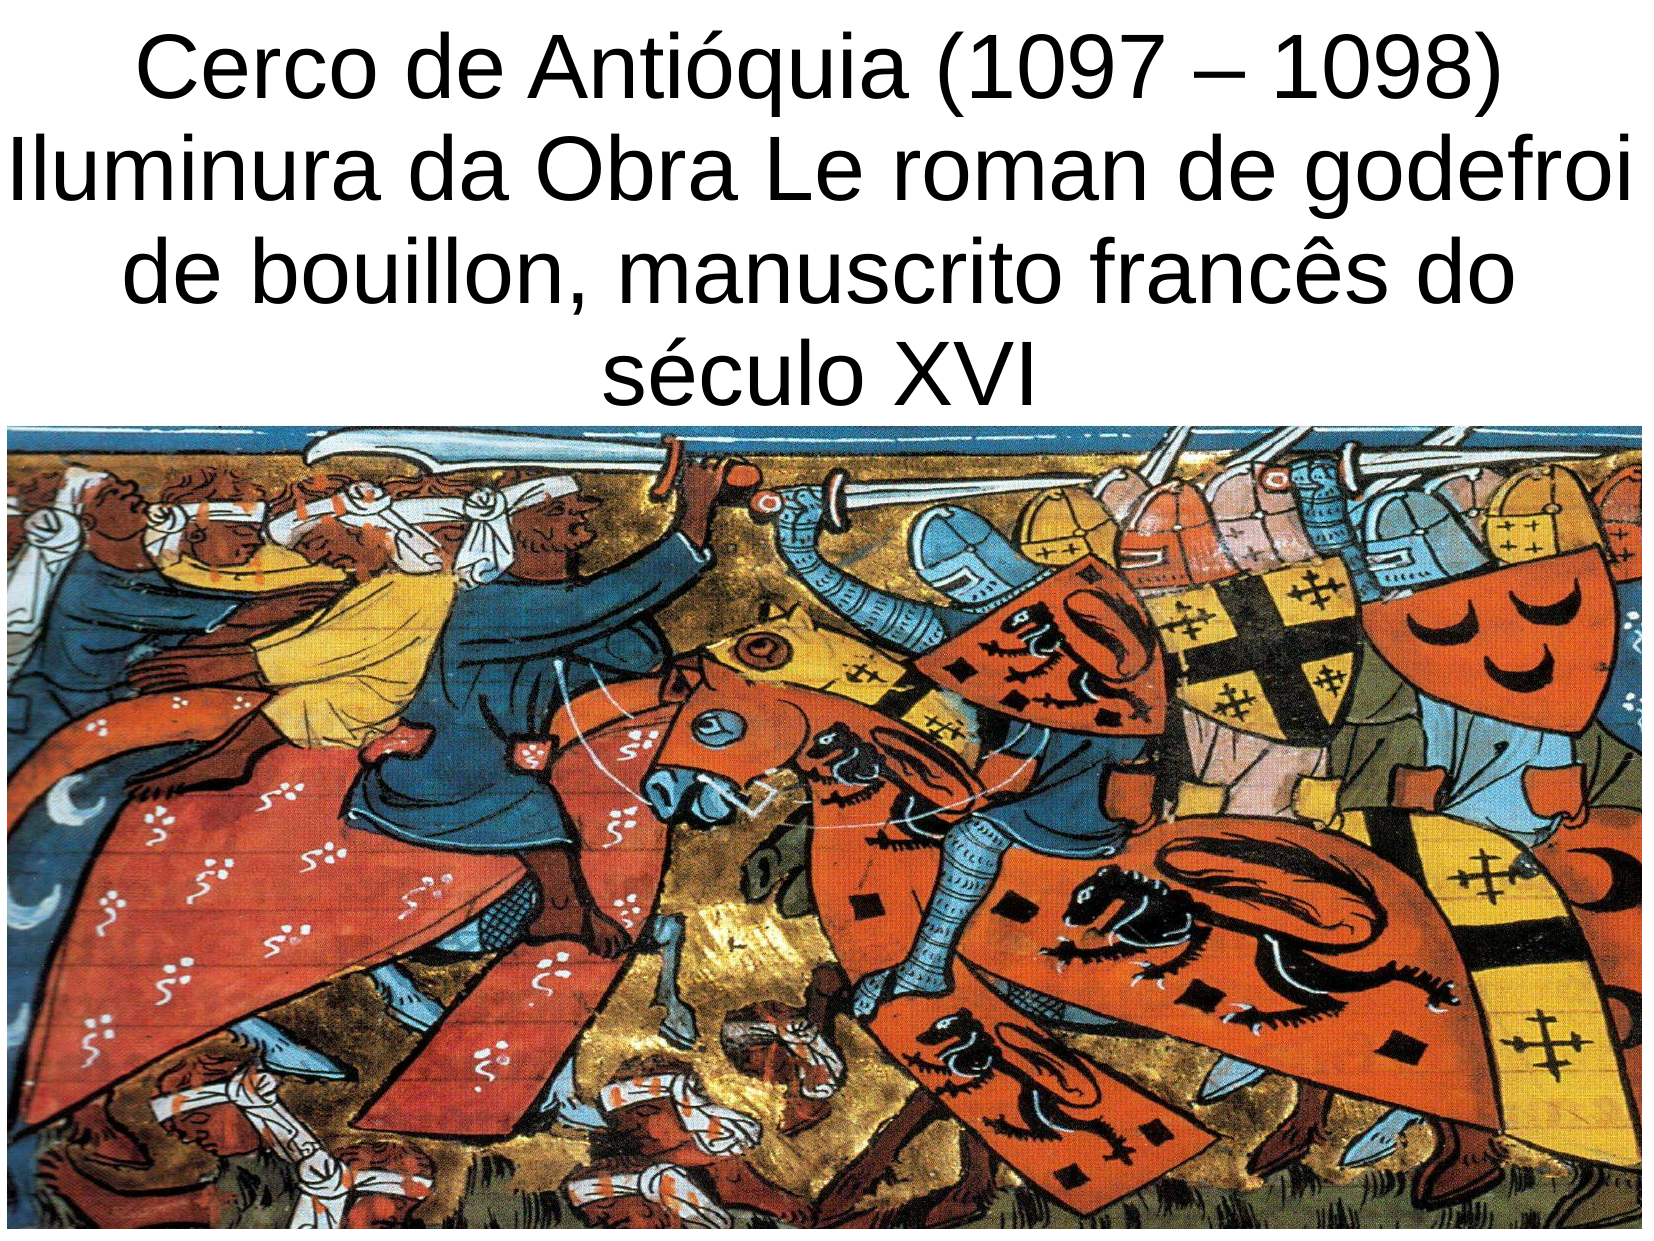

# Cerco de Antióquia (1097 – 1098) Iluminura da Obra Le roman de godefroi de bouillon, manuscrito francês do século XVI